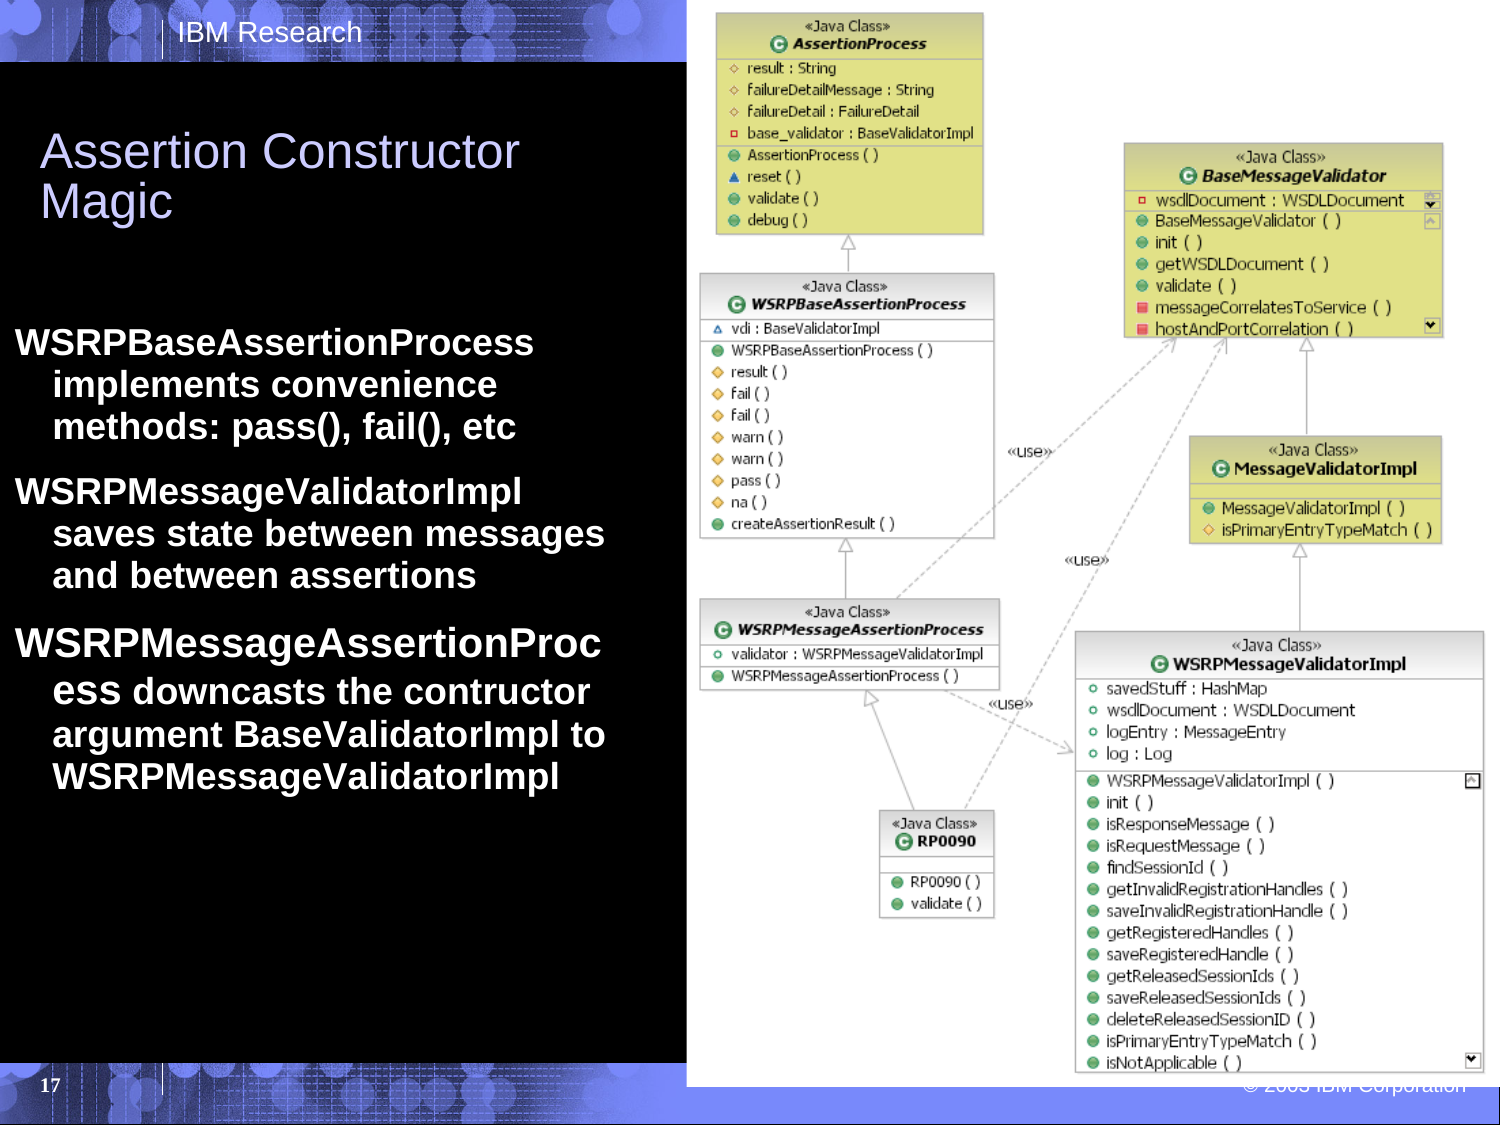

# Assertion Constructor Magic
WSRPBaseAssertionProcess implements convenience methods: pass(), fail(), etc
WSRPMessageValidatorImpl saves state between messages and between assertions
WSRPMessageAssertionProcess downcasts the contructor argument BaseValidatorImpl to WSRPMessageValidatorImpl
17